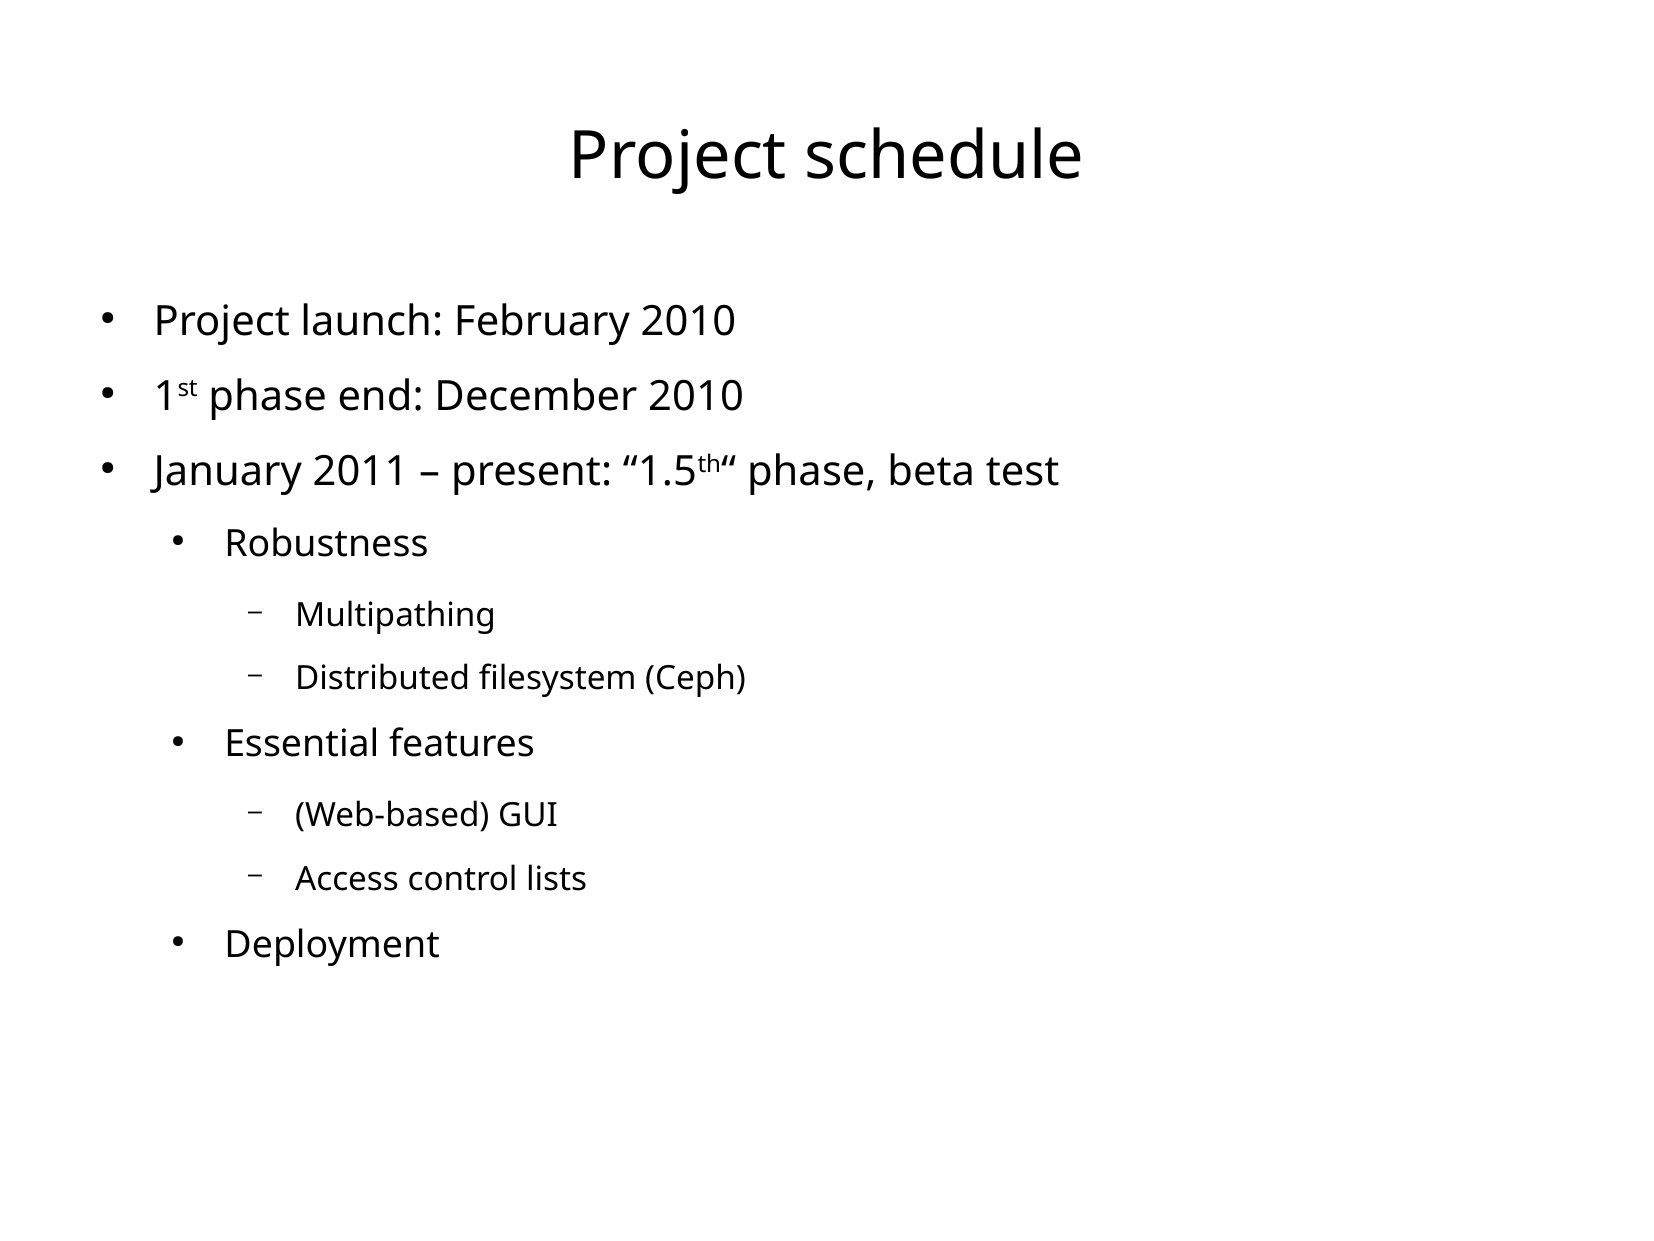

# Project schedule
Project launch: February 2010
1st phase end: December 2010
January 2011 – present: “1.5th“ phase, beta test
Robustness
Multipathing
Distributed filesystem (Ceph)
Essential features
(Web-based) GUI
Access control lists
Deployment